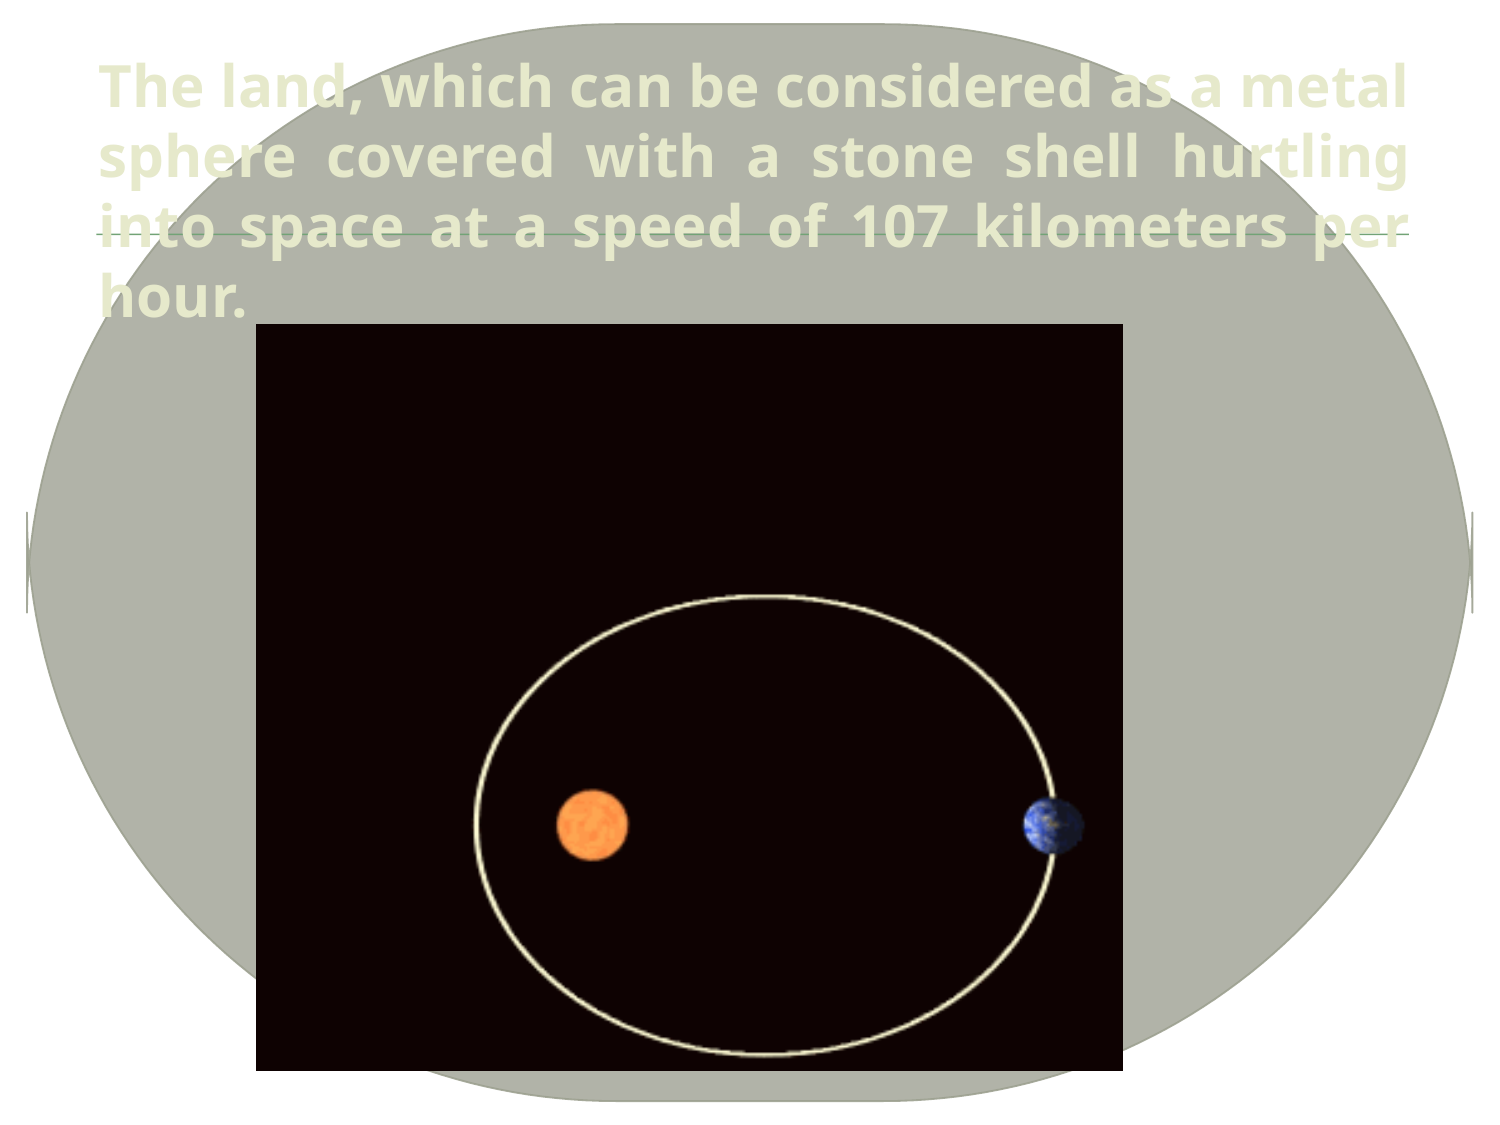

# The land, which can be considered as a metal sphere covered with a stone shell hurtling into space at a speed of 107 kilometers per hour.